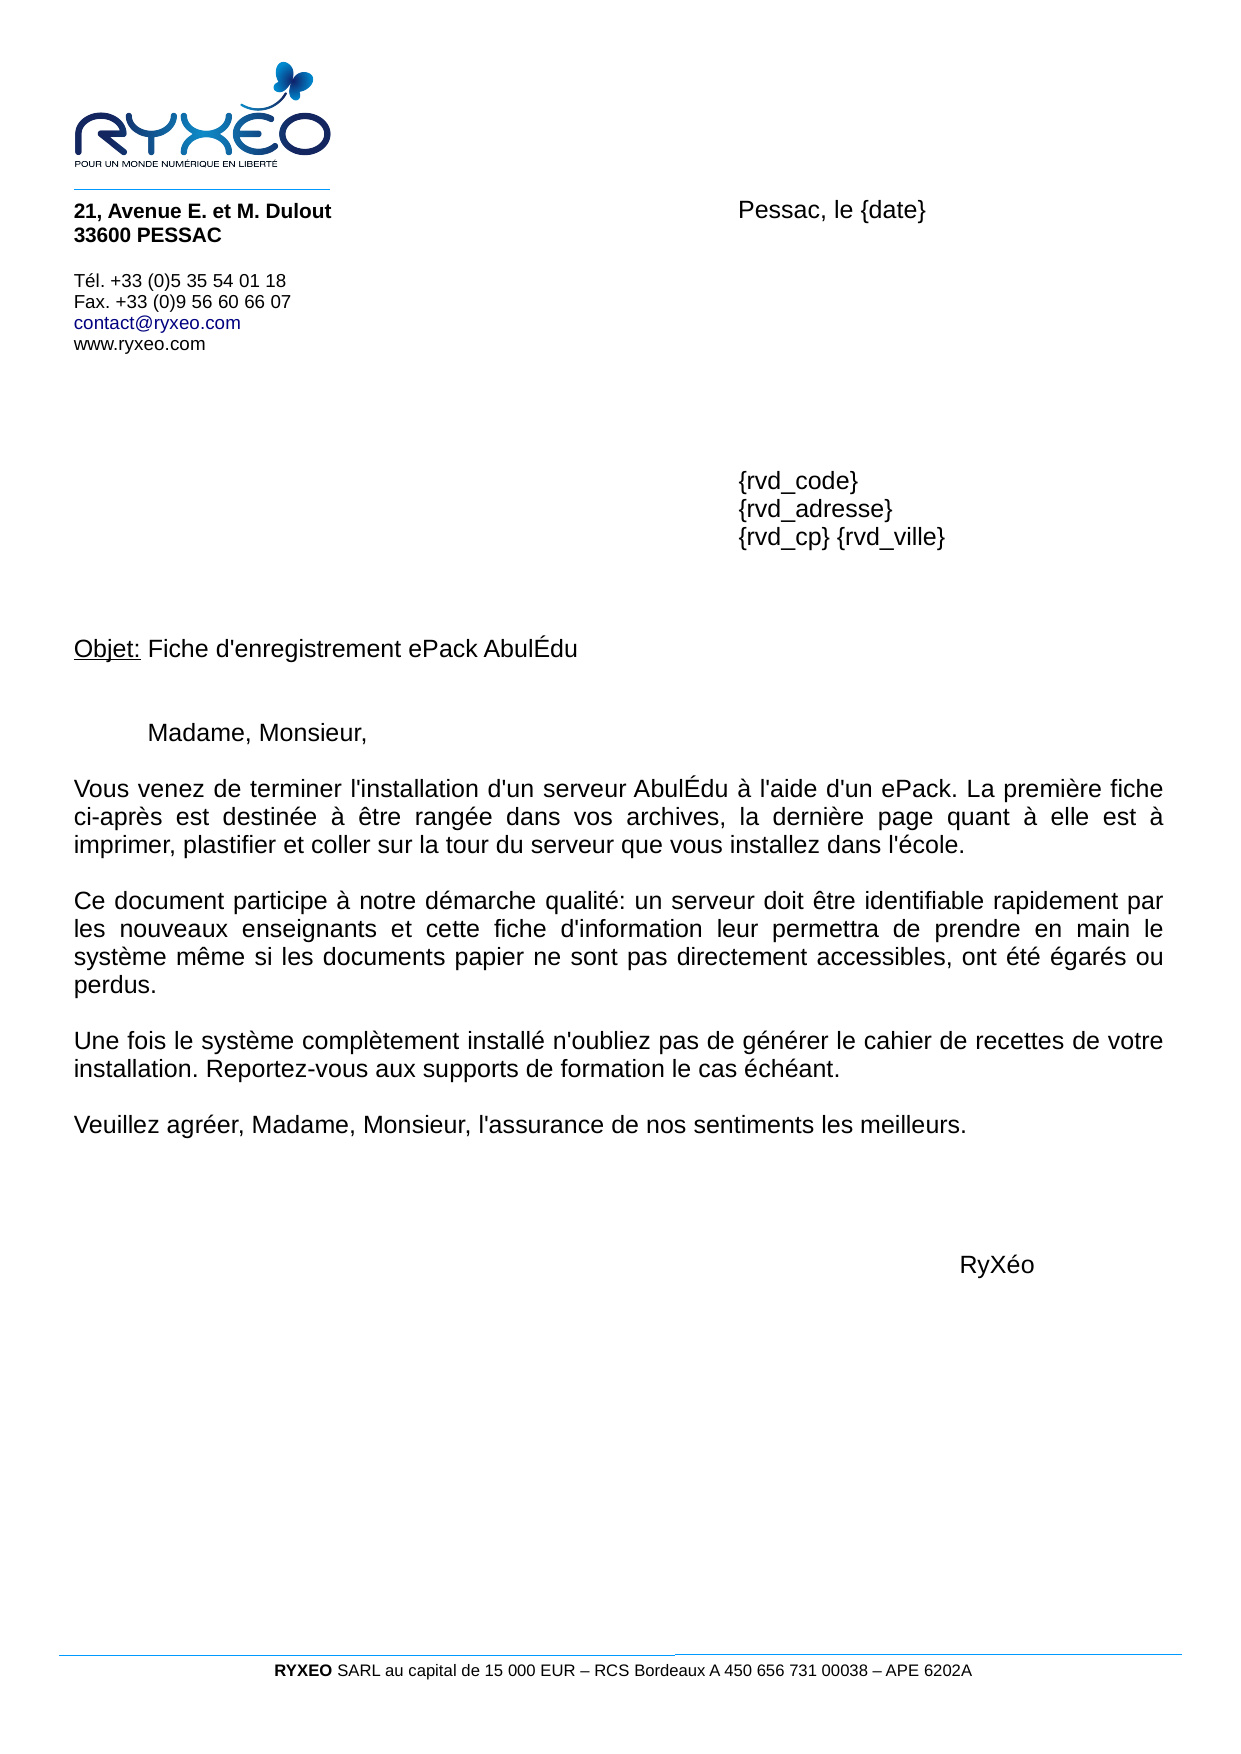

21, Avenue E. et M. Dulout		Pessac, le {date}
33600 PESSAC
Tél. +33 (0)5 35 54 01 18
Fax. +33 (0)9 56 60 66 07
contact@ryxeo.com
www.ryxeo.com
	{rvd_code}
	{rvd_adresse}
	{rvd_cp} {rvd_ville}
Objet: Fiche d'enregistrement ePack AbulÉdu
	Madame, Monsieur,
Vous venez de terminer l'installation d'un serveur AbulÉdu à l'aide d'un ePack. La première fiche ci-après est destinée à être rangée dans vos archives, la dernière page quant à elle est à imprimer, plastifier et coller sur la tour du serveur que vous installez dans l'école.
Ce document participe à notre démarche qualité: un serveur doit être identifiable rapidement par les nouveaux enseignants et cette fiche d'information leur permettra de prendre en main le système même si les documents papier ne sont pas directement accessibles, ont été égarés ou perdus.
Une fois le système complètement installé n'oubliez pas de générer le cahier de recettes de votre installation. Reportez-vous aux supports de formation le cas échéant.
Veuillez agréer, Madame, Monsieur, l'assurance de nos sentiments les meilleurs.
												RyXéo
RYXEO SARL au capital de 15 000 EUR – RCS Bordeaux A 450 656 731 00038 – APE 6202A